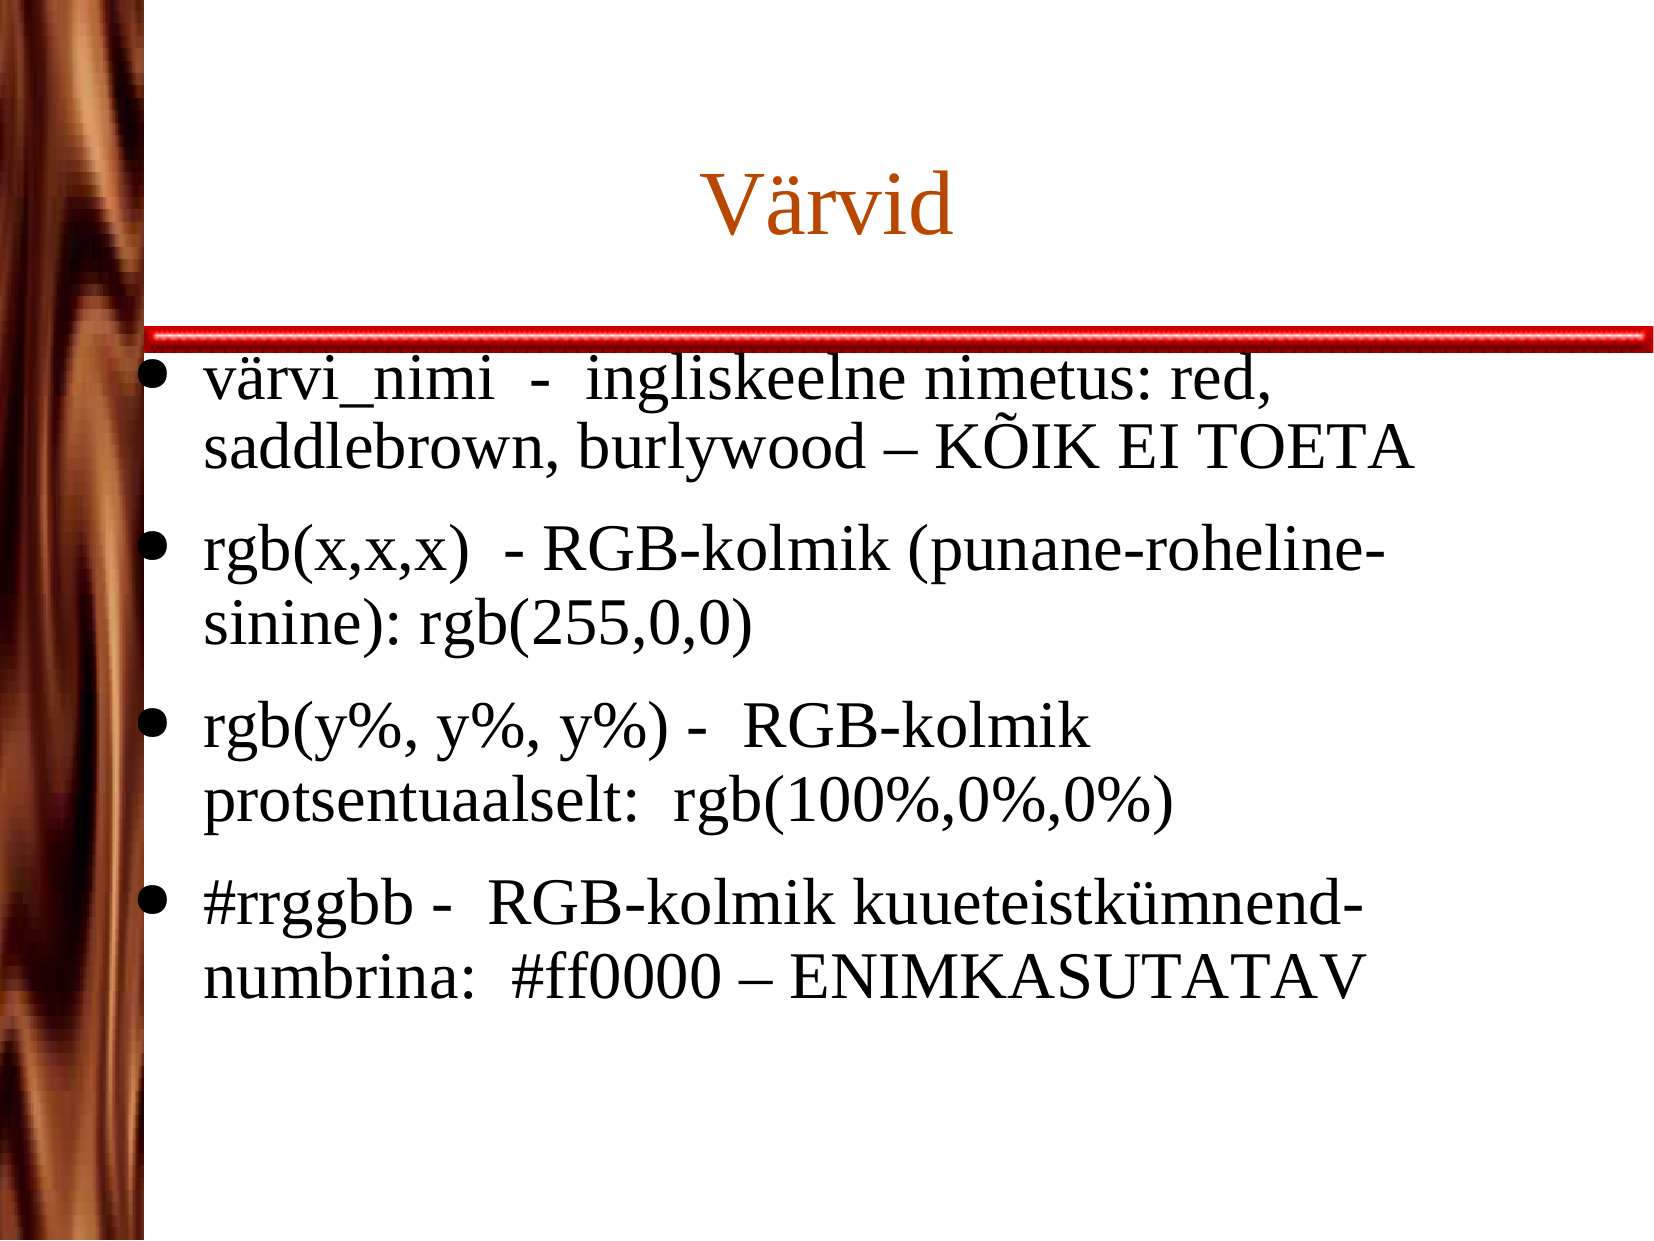

# Värvid
värvi_nimi - ingliskeelne nimetus: red, saddlebrown, burlywood – KÕIK EI TOETA
rgb(x,x,x) - RGB-kolmik (punane-roheline-sinine): rgb(255,0,0)
rgb(y%, y%, y%) - RGB-kolmik protsentuaalselt: rgb(100%,0%,0%)
#rrggbb - RGB-kolmik kuueteistkümnend-numbrina: #ff0000 – ENIMKASUTATAV